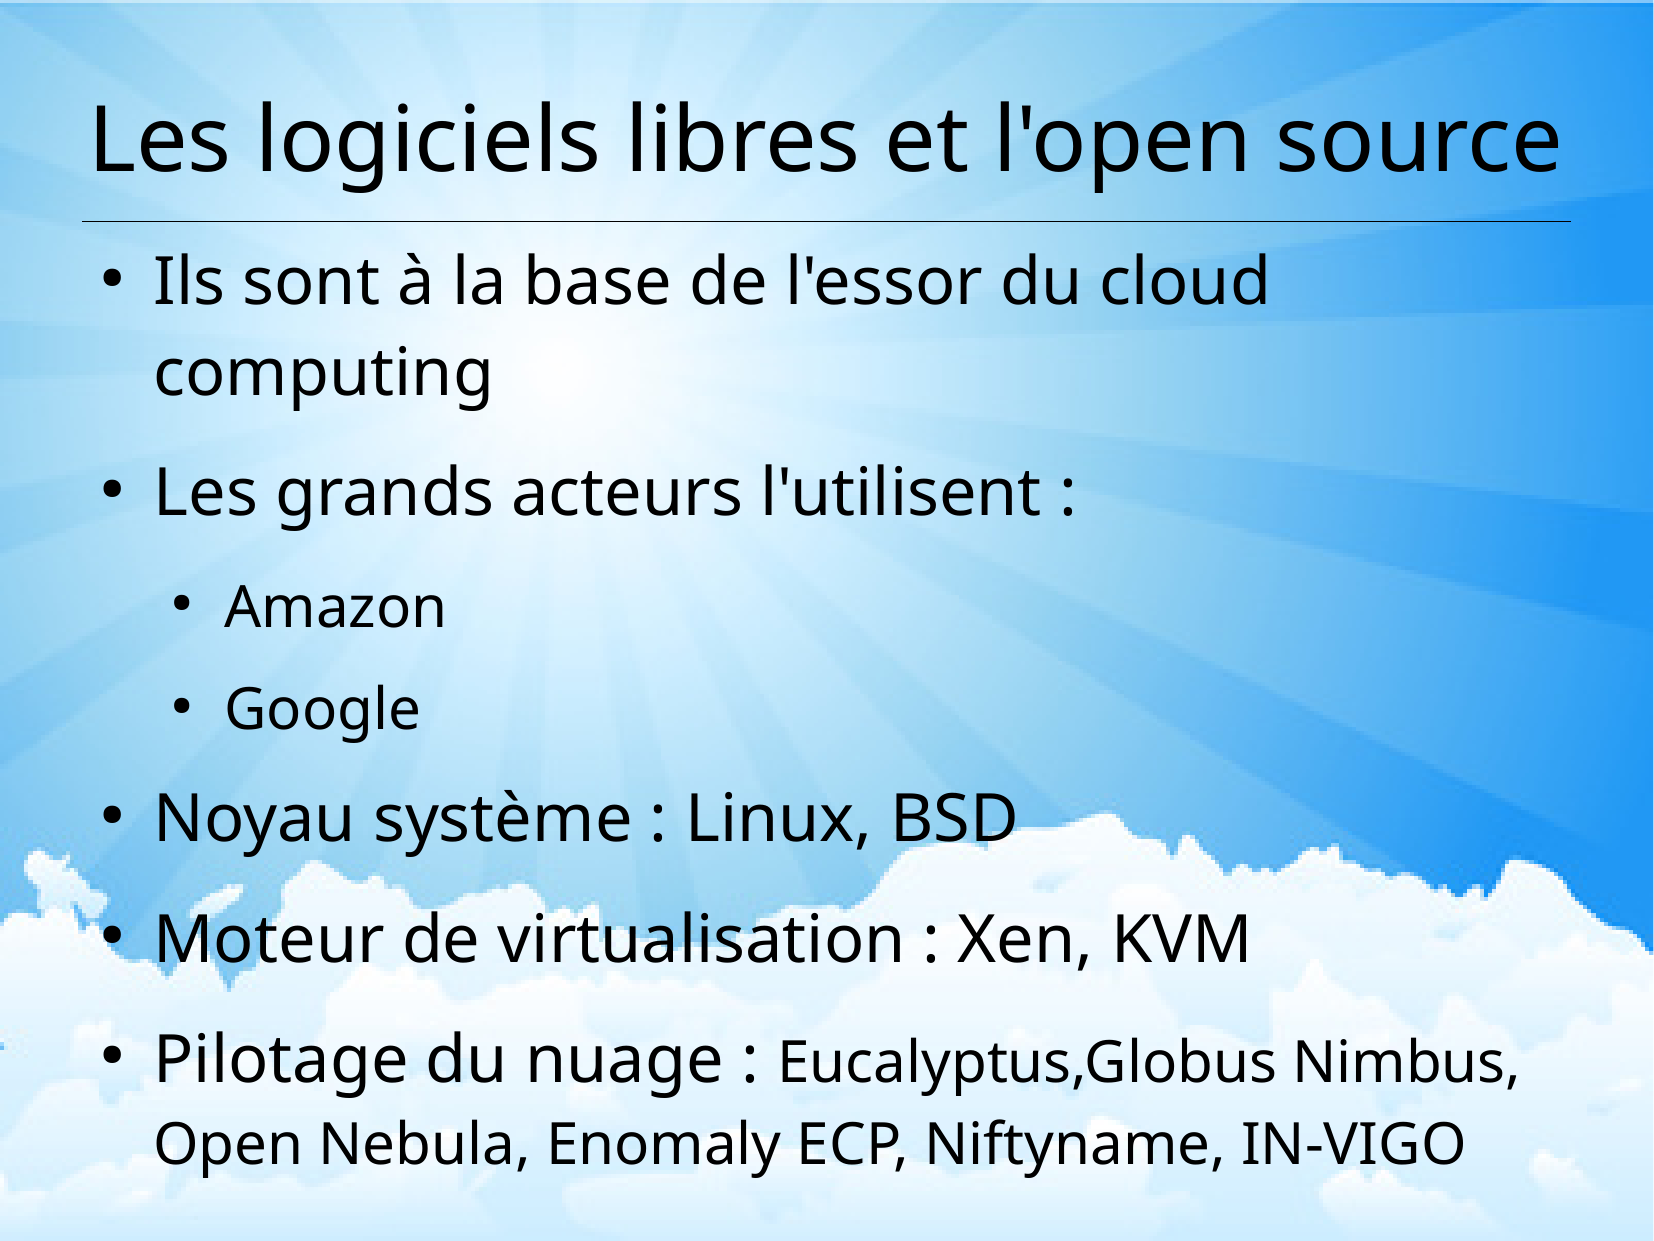

# Les logiciels libres et l'open source
Ils sont à la base de l'essor du cloud computing
Les grands acteurs l'utilisent :
Amazon
Google
Noyau système : Linux, BSD
Moteur de virtualisation : Xen, KVM
Pilotage du nuage : Eucalyptus,Globus Nimbus, Open Nebula, Enomaly ECP, Niftyname, IN-VIGO